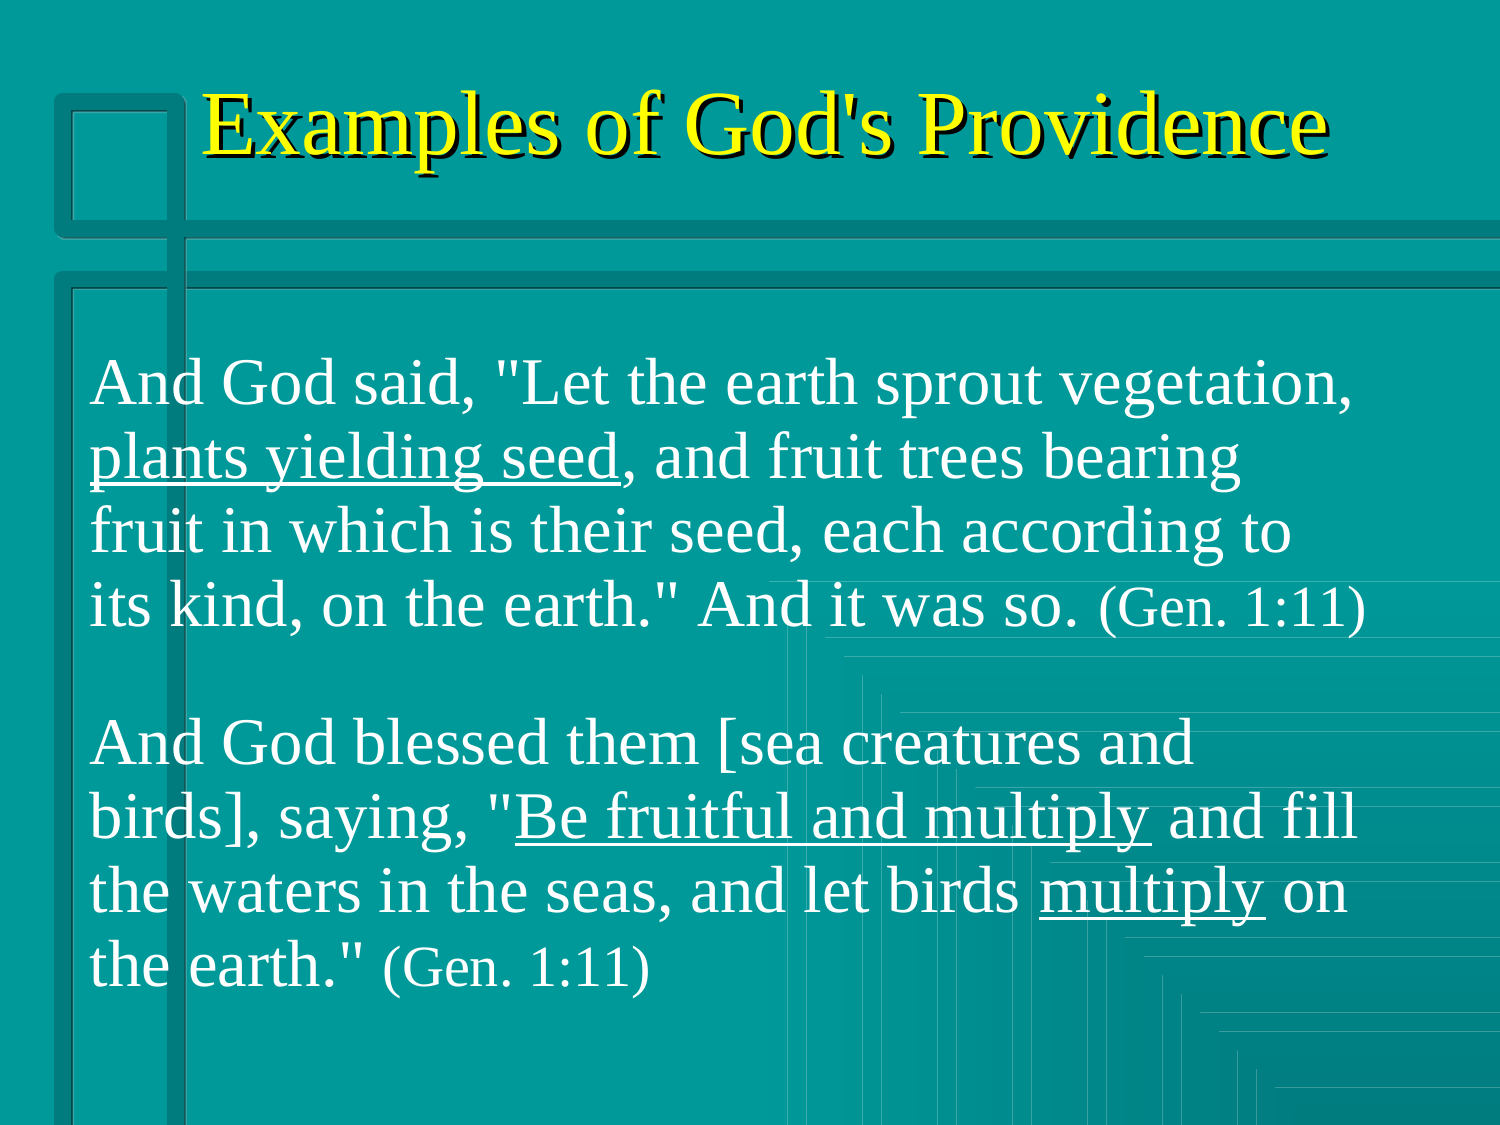

# Examples of God's Providence
And God said, "Let the earth sprout vegetation, plants yielding seed, and fruit trees bearing fruit in which is their seed, each according to its kind, on the earth." And it was so. (Gen. 1:11)
And God blessed them [sea creatures and birds], saying, "Be fruitful and multiply and fill the waters in the seas, and let birds multiply on the earth." (Gen. 1:11)